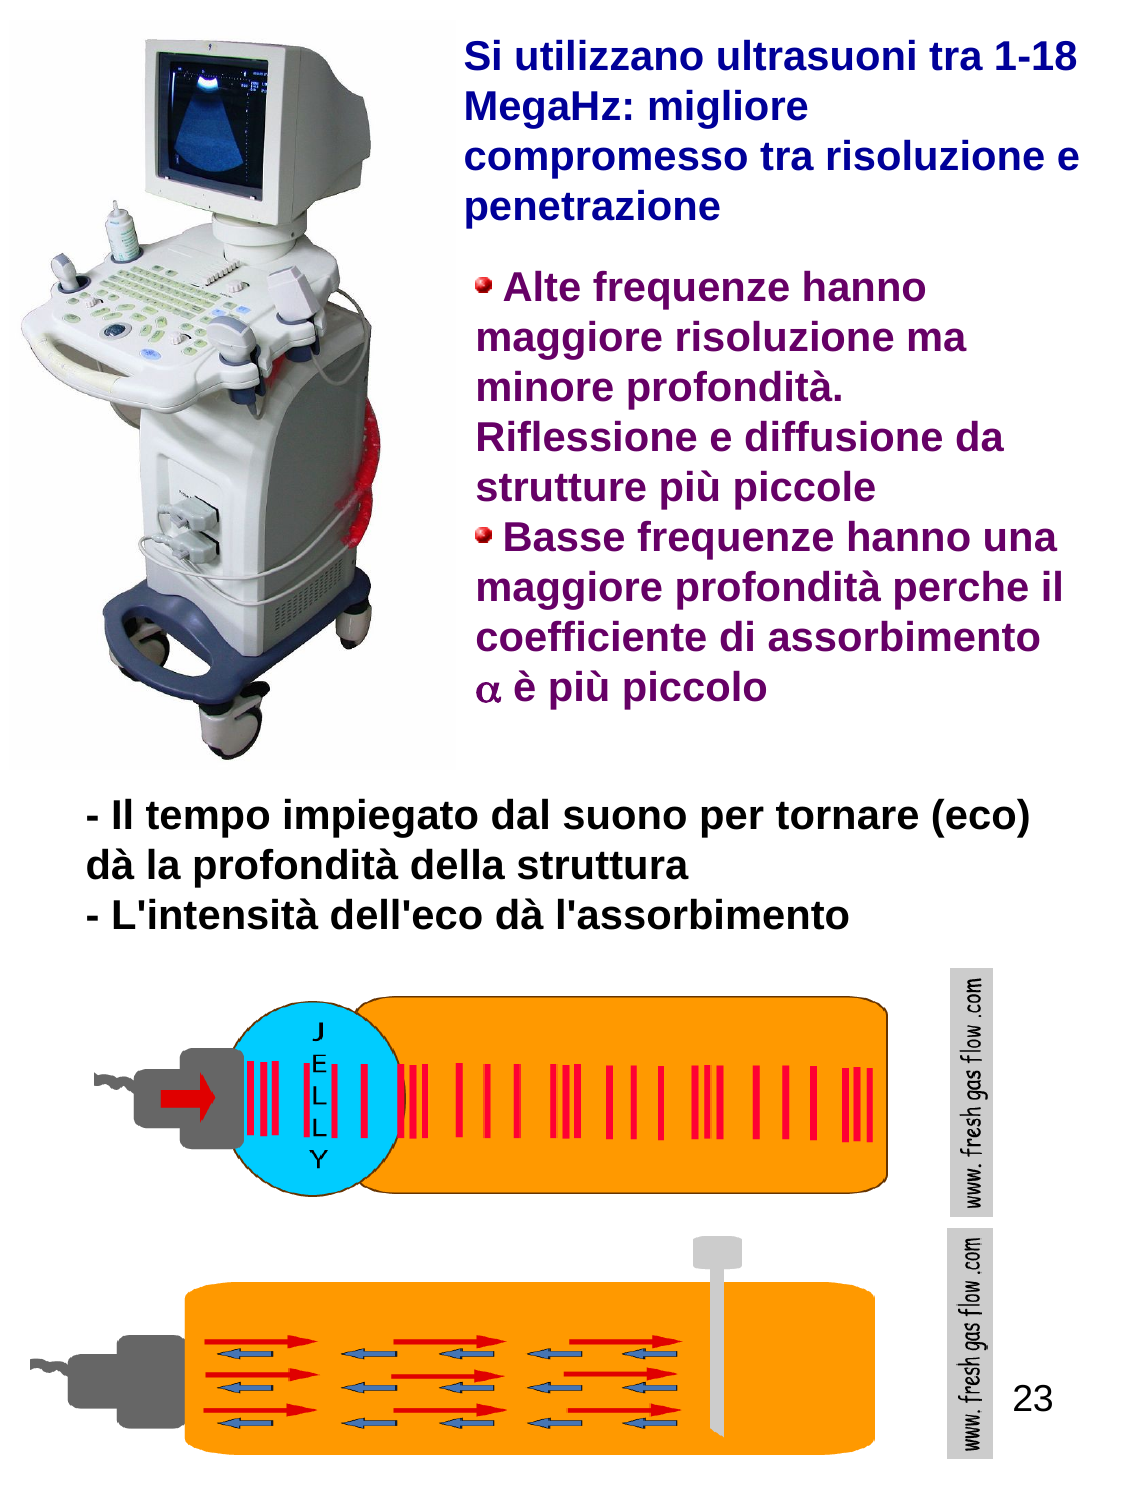

Si utilizzano ultrasuoni tra 1-18 MegaHz: migliore compromesso tra risoluzione e penetrazione
 Alte frequenze hanno maggiore risoluzione ma minore profondità. Riflessione e diffusione da strutture più piccole
 Basse frequenze hanno una maggiore profondità perche il coefficiente di assorbimento a è più piccolo
- Il tempo impiegato dal suono per tornare (eco) dà la profondità della struttura
- L'intensità dell'eco dà l'assorbimento
P17 Onde Generalita'
23